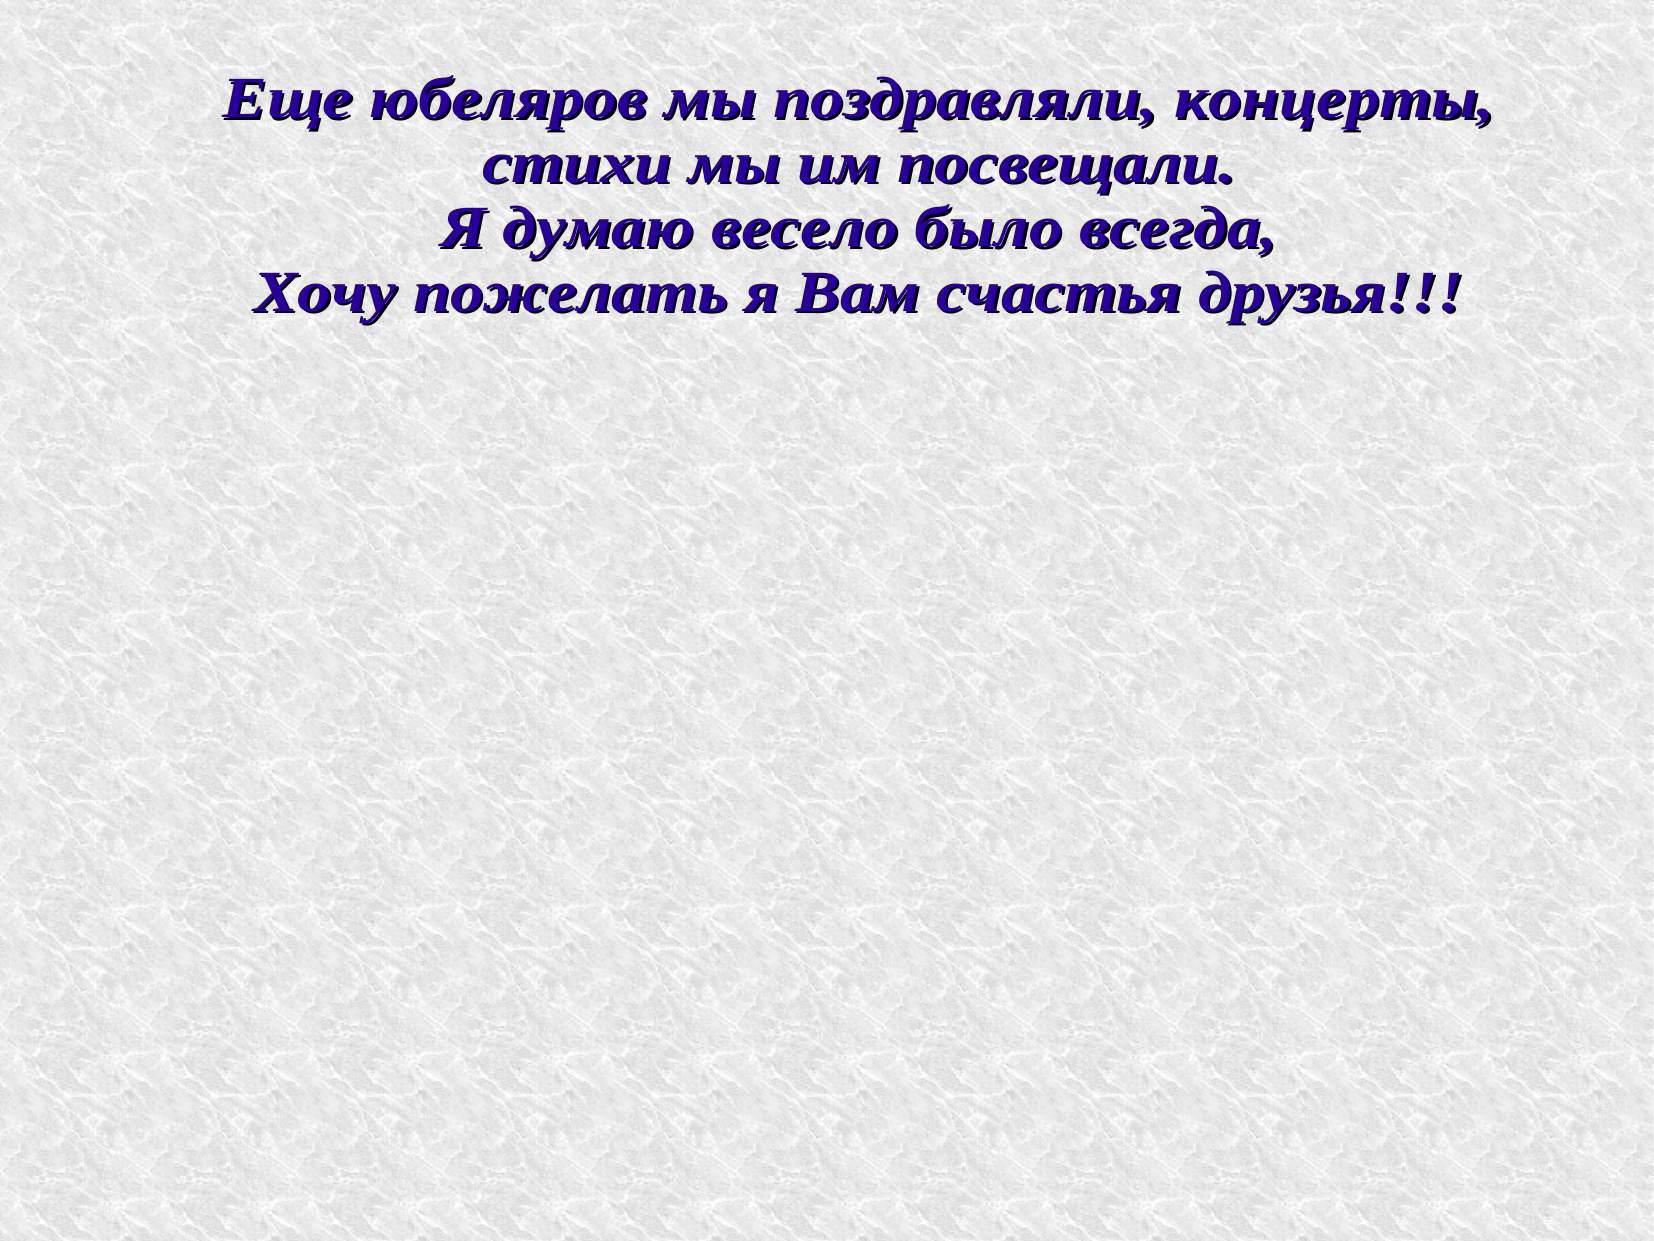

# Еще юбеляров мы поздравляли, концерты, стихи мы им посвещали. Я думаю весело было всегда, Хочу пожелать я Вам счастья друзья!!!